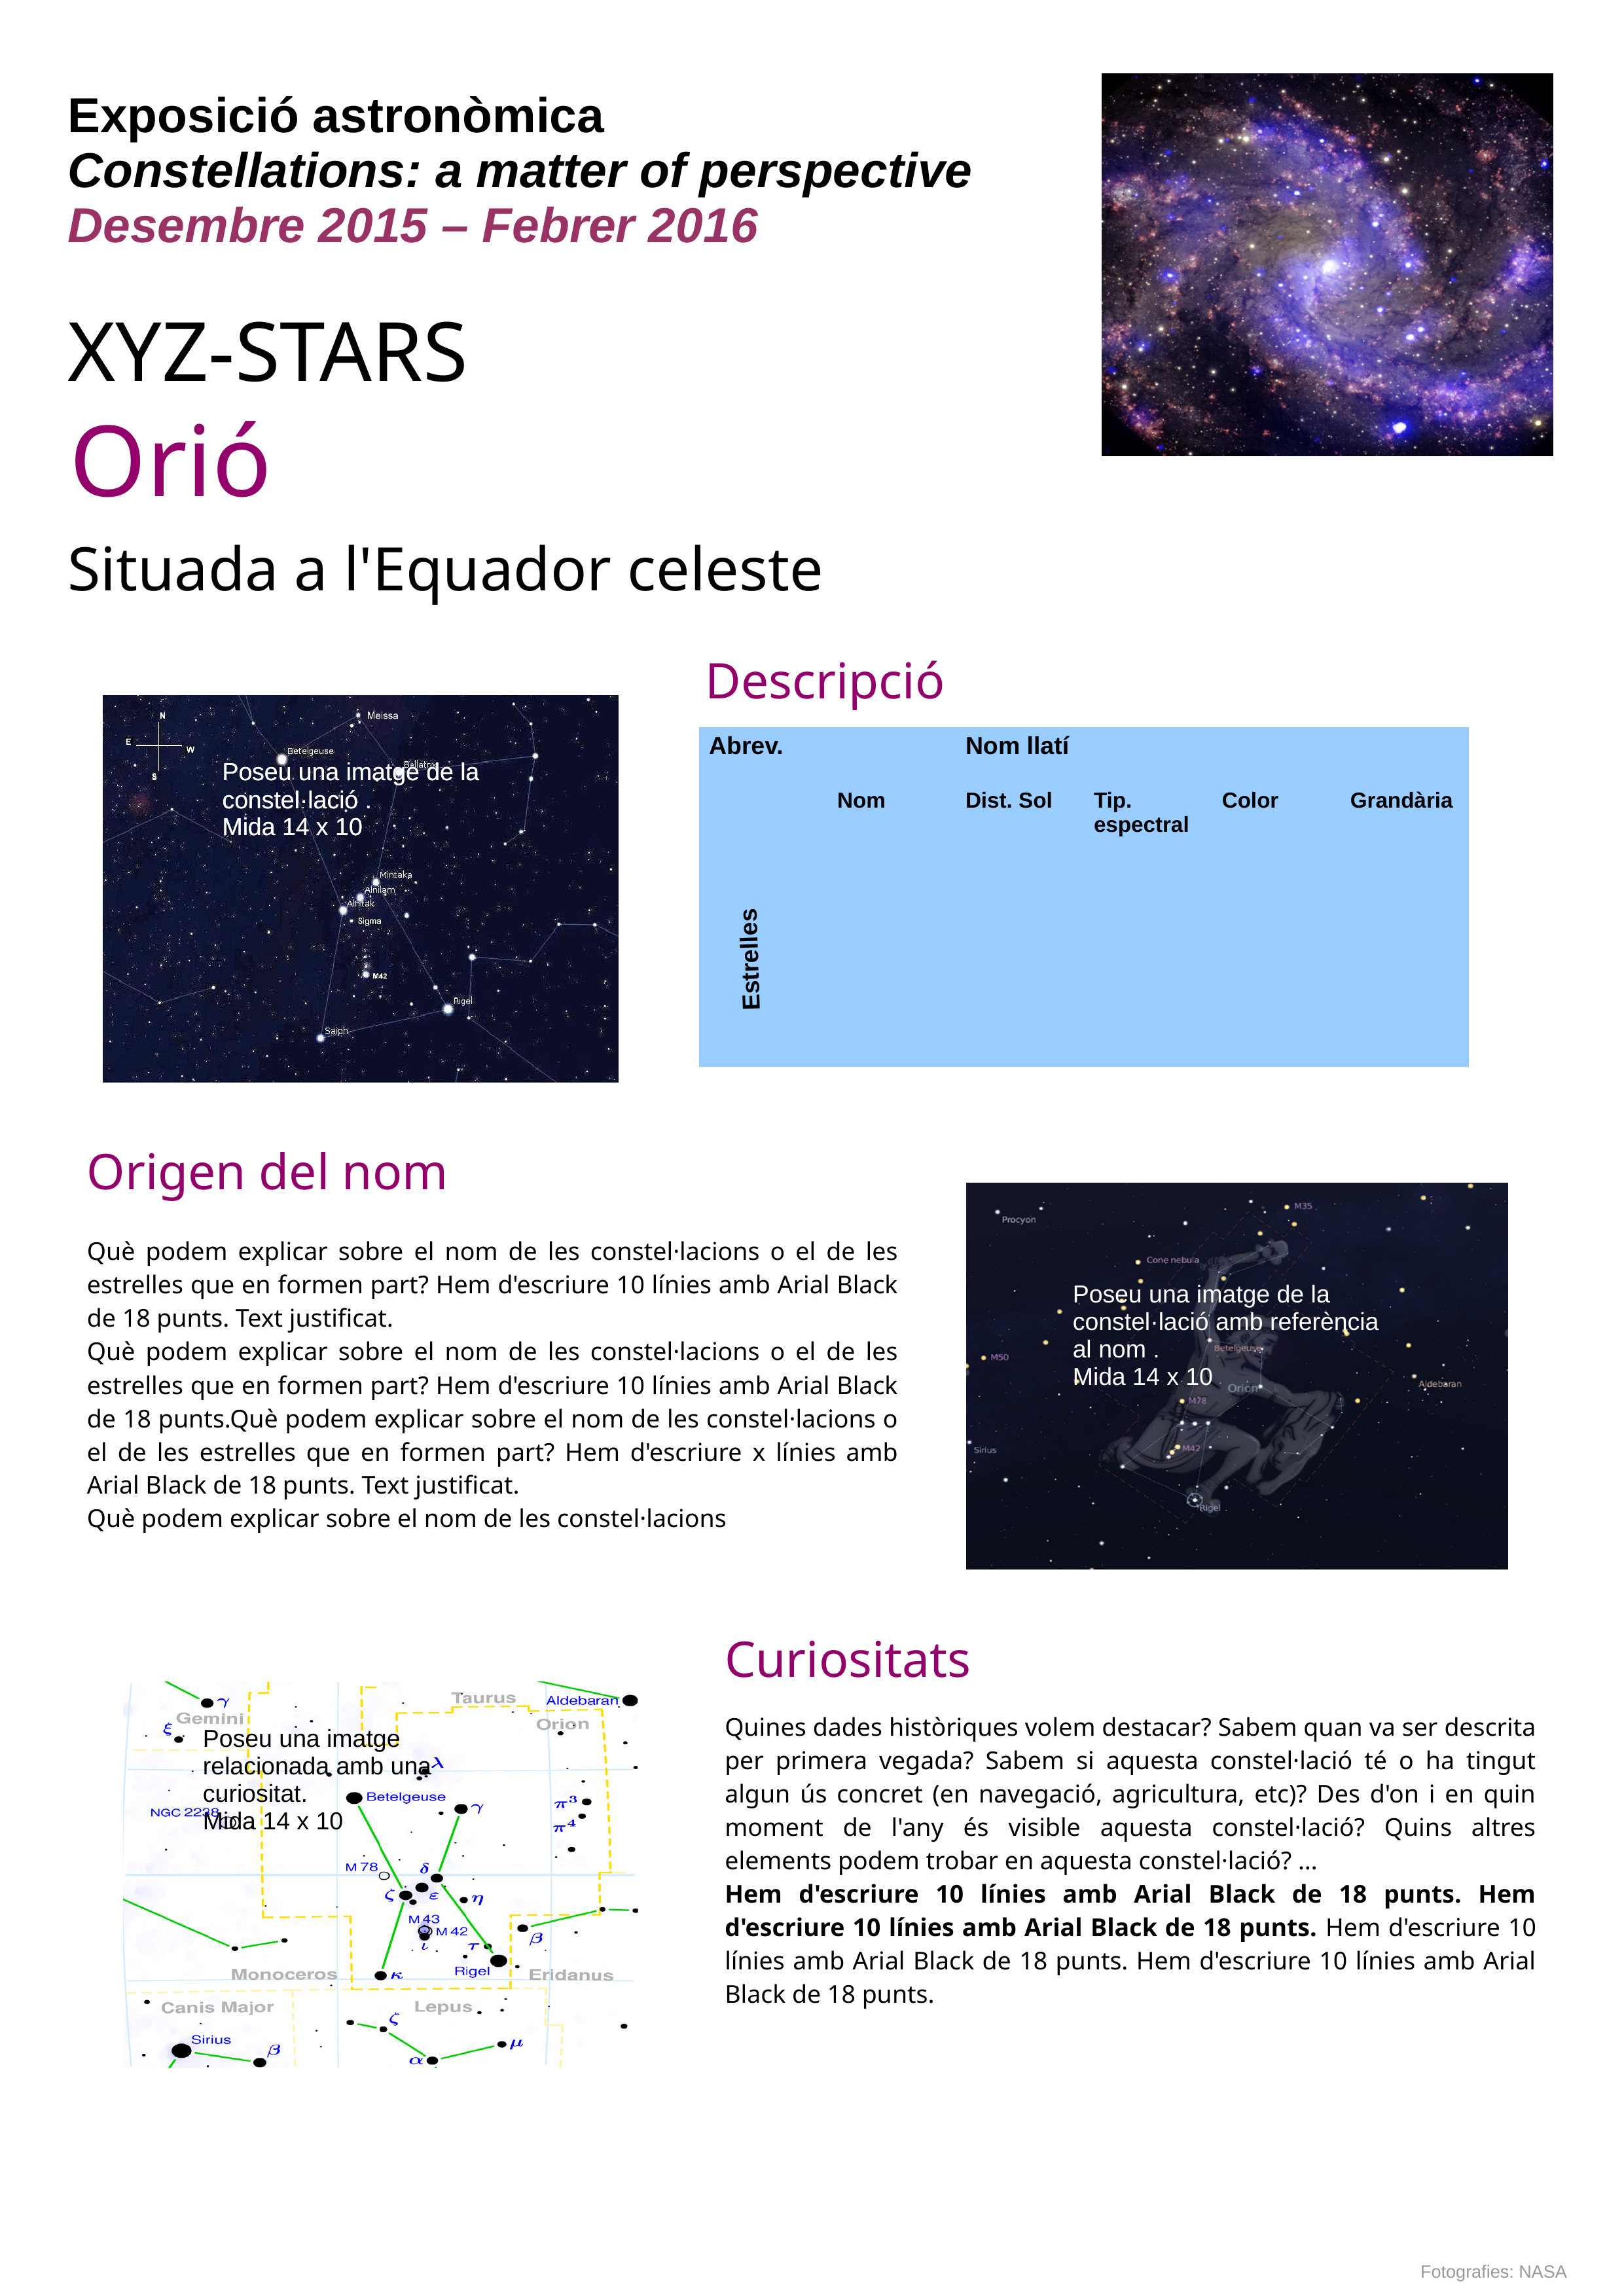

Exposició astronòmica
Constellations: a matter of perspective
Desembre 2015 – Febrer 2016
XYZ-STARS
Orió
Situada a l'Equador celeste
Descripció
| Abrev. | | Nom llatí | | | |
| --- | --- | --- | --- | --- | --- |
| | Nom | Dist. Sol | Tip. espectral | Color | Grandària |
| | | | | | |
| | | | | | |
| | | | | | |
| | | | | | |
Poseu una imatge de la constel·lació .
Mida 14 x 10
Poseu una imatge de la constel·lació .
Mida 14 x 10
Estrelles
Origen del nom
Què podem explicar sobre el nom de les constel·lacions o el de les estrelles que en formen part? Hem d'escriure 10 línies amb Arial Black de 18 punts. Text justificat.
Què podem explicar sobre el nom de les constel·lacions o el de les estrelles que en formen part? Hem d'escriure 10 línies amb Arial Black de 18 punts.Què podem explicar sobre el nom de les constel·lacions o el de les estrelles que en formen part? Hem d'escriure x línies amb Arial Black de 18 punts. Text justificat.
Què podem explicar sobre el nom de les constel·lacions
Poseu una imatge de la constel·lació amb referència al nom .
Mida 14 x 10
Curiositats
Quines dades històriques volem destacar? Sabem quan va ser descrita per primera vegada? Sabem si aquesta constel·lació té o ha tingut algun ús concret (en navegació, agricultura, etc)? Des d'on i en quin moment de l'any és visible aquesta constel·lació? Quins altres elements podem trobar en aquesta constel·lació? …
Hem d'escriure 10 línies amb Arial Black de 18 punts. Hem d'escriure 10 línies amb Arial Black de 18 punts. Hem d'escriure 10 línies amb Arial Black de 18 punts. Hem d'escriure 10 línies amb Arial Black de 18 punts.
Poseu una imatge relacionada amb una curiositat.
Mida 14 x 10
Fotografies: NASA
Mitologia
El nom de la constel·lació fa referència a un caçador de la mitologia grega.
L'escena que els antics van veure dibuxada al cel representa a Orió al costat del riu Eridanus (una altra constel·lació) amb els dos gossos caçadors (també constel·lacions): el Ca Major i el Ca Menor. Altres personatges que apareixen en l'escena del cel també sonen nom a constel·lacions: Orió es baralla amb un toro (Taurus) i propera hi ha una altra presa: la llebre (Lepus).
Alnitak, Alnilam i Mintaka formen l'asterisme conegut com a cinturó d'Orió: tres estels brillants en línia pels quals es pot reconèixer Orió, conegut popularment a Mallorca com Les Tres Maries.
Curiositats
Rigel (en àrab significa 'peu') és una supergegant blava-blanca. Està a 775 anys llum de distància i fa 70 vegades el diàmetre del sol.
Betelgeuse (en àrab significa 'espatlla del gegant') va ser la primera estrella que el telescopi espacial Hubble va veure en forma d'esfera i no com un punt al cel. És una supergegant taronja-vermella que es troba, aproximadament, a 425 anys llum de distància. Té 630 vegades el radi del Sol.
Totes dues són fàcilment visibles des de l'hemisferi nord entre desembre i març.